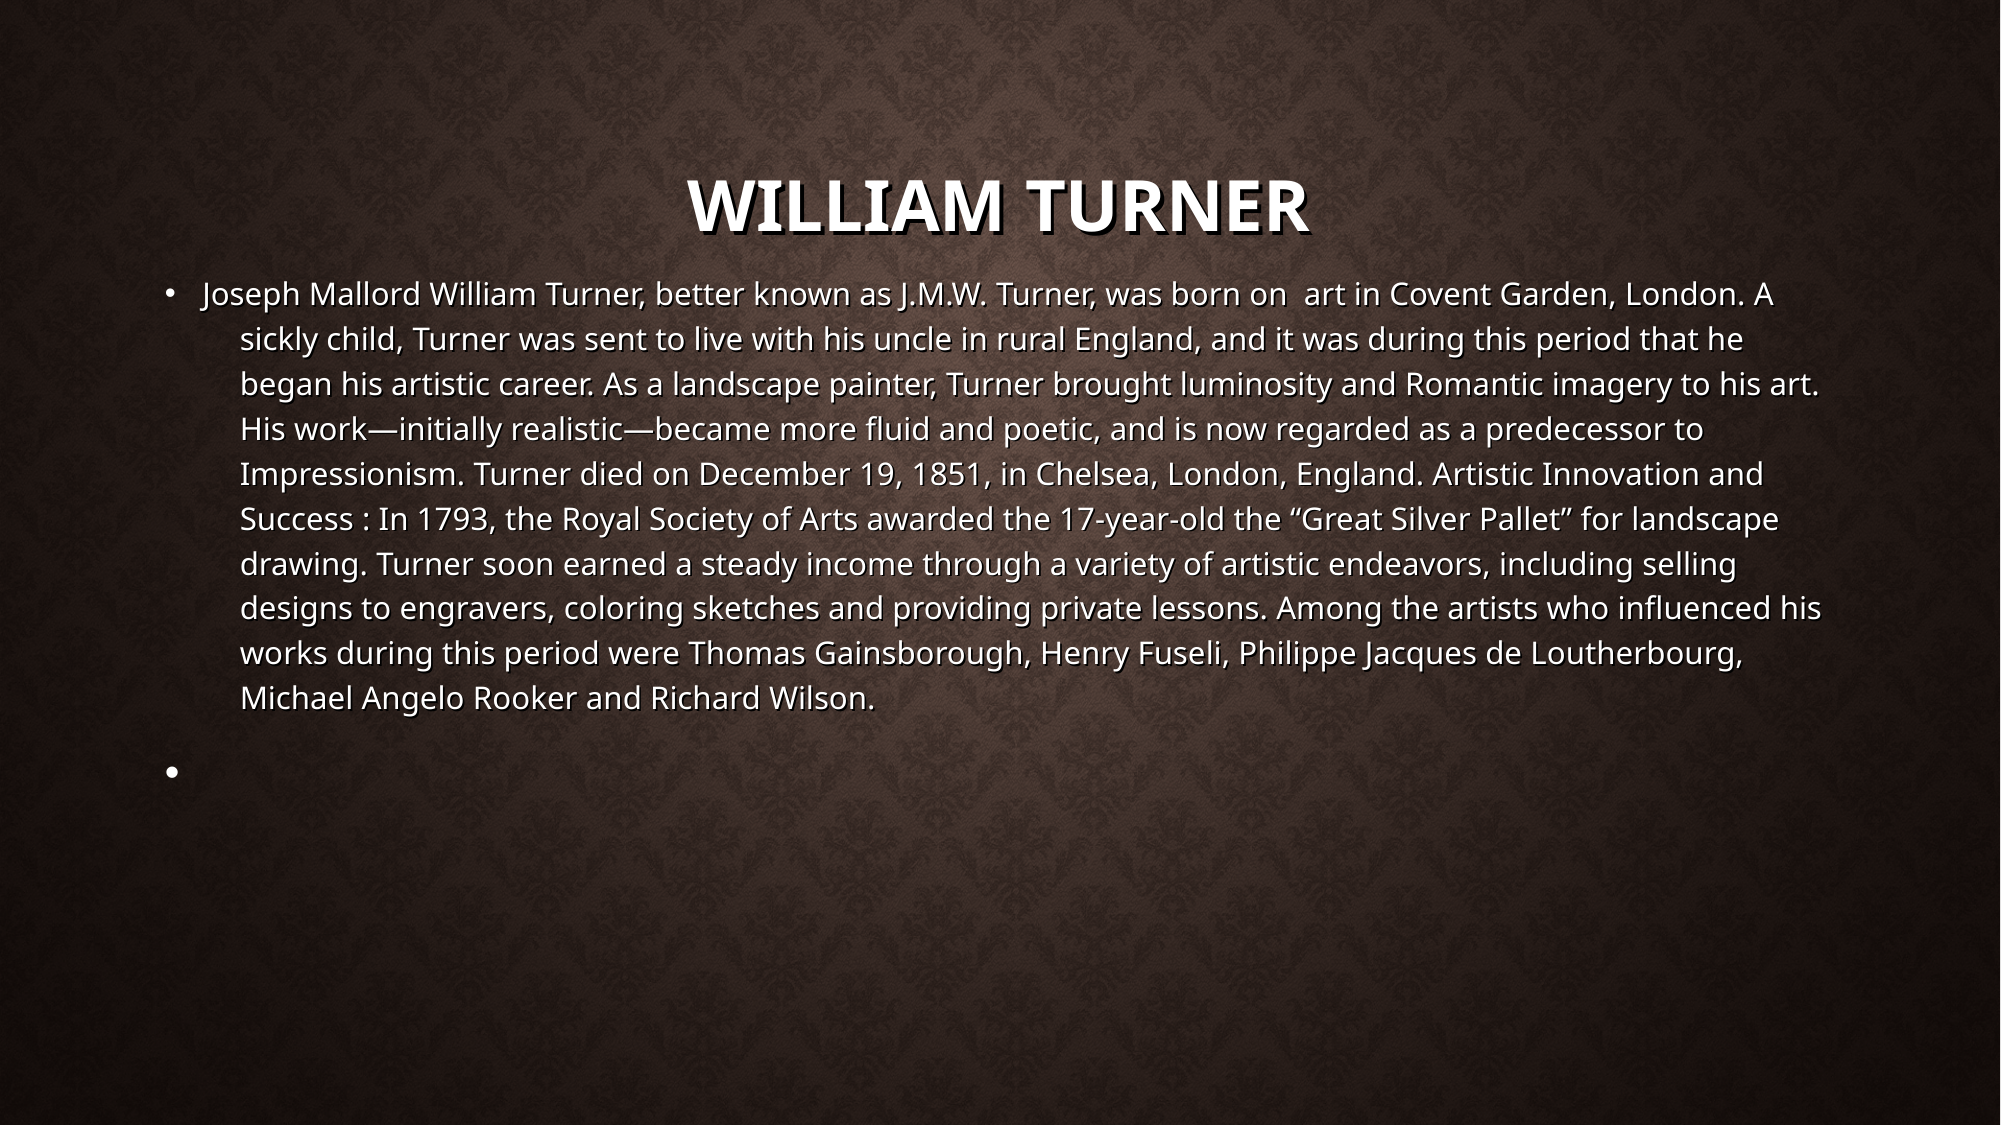

# William Turner
Joseph Mallord William Turner, better known as J.M.W. Turner, was born on art in Covent Garden, London. A sickly child, Turner was sent to live with his uncle in rural England, and it was during this period that he began his artistic career. As a landscape painter, Turner brought luminosity and Romantic imagery to his art. His work—initially realistic—became more fluid and poetic, and is now regarded as a predecessor to Impressionism. Turner died on December 19, 1851, in Chelsea, London, England. Artistic Innovation and Success : In 1793, the Royal Society of Arts awarded the 17-year-old the “Great Silver Pallet” for landscape drawing. Turner soon earned a steady income through a variety of artistic endeavors, including selling designs to engravers, coloring sketches and providing private lessons. Among the artists who influenced his works during this period were Thomas Gainsborough, Henry Fuseli, Philippe Jacques de Loutherbourg, Michael Angelo Rooker and Richard Wilson.